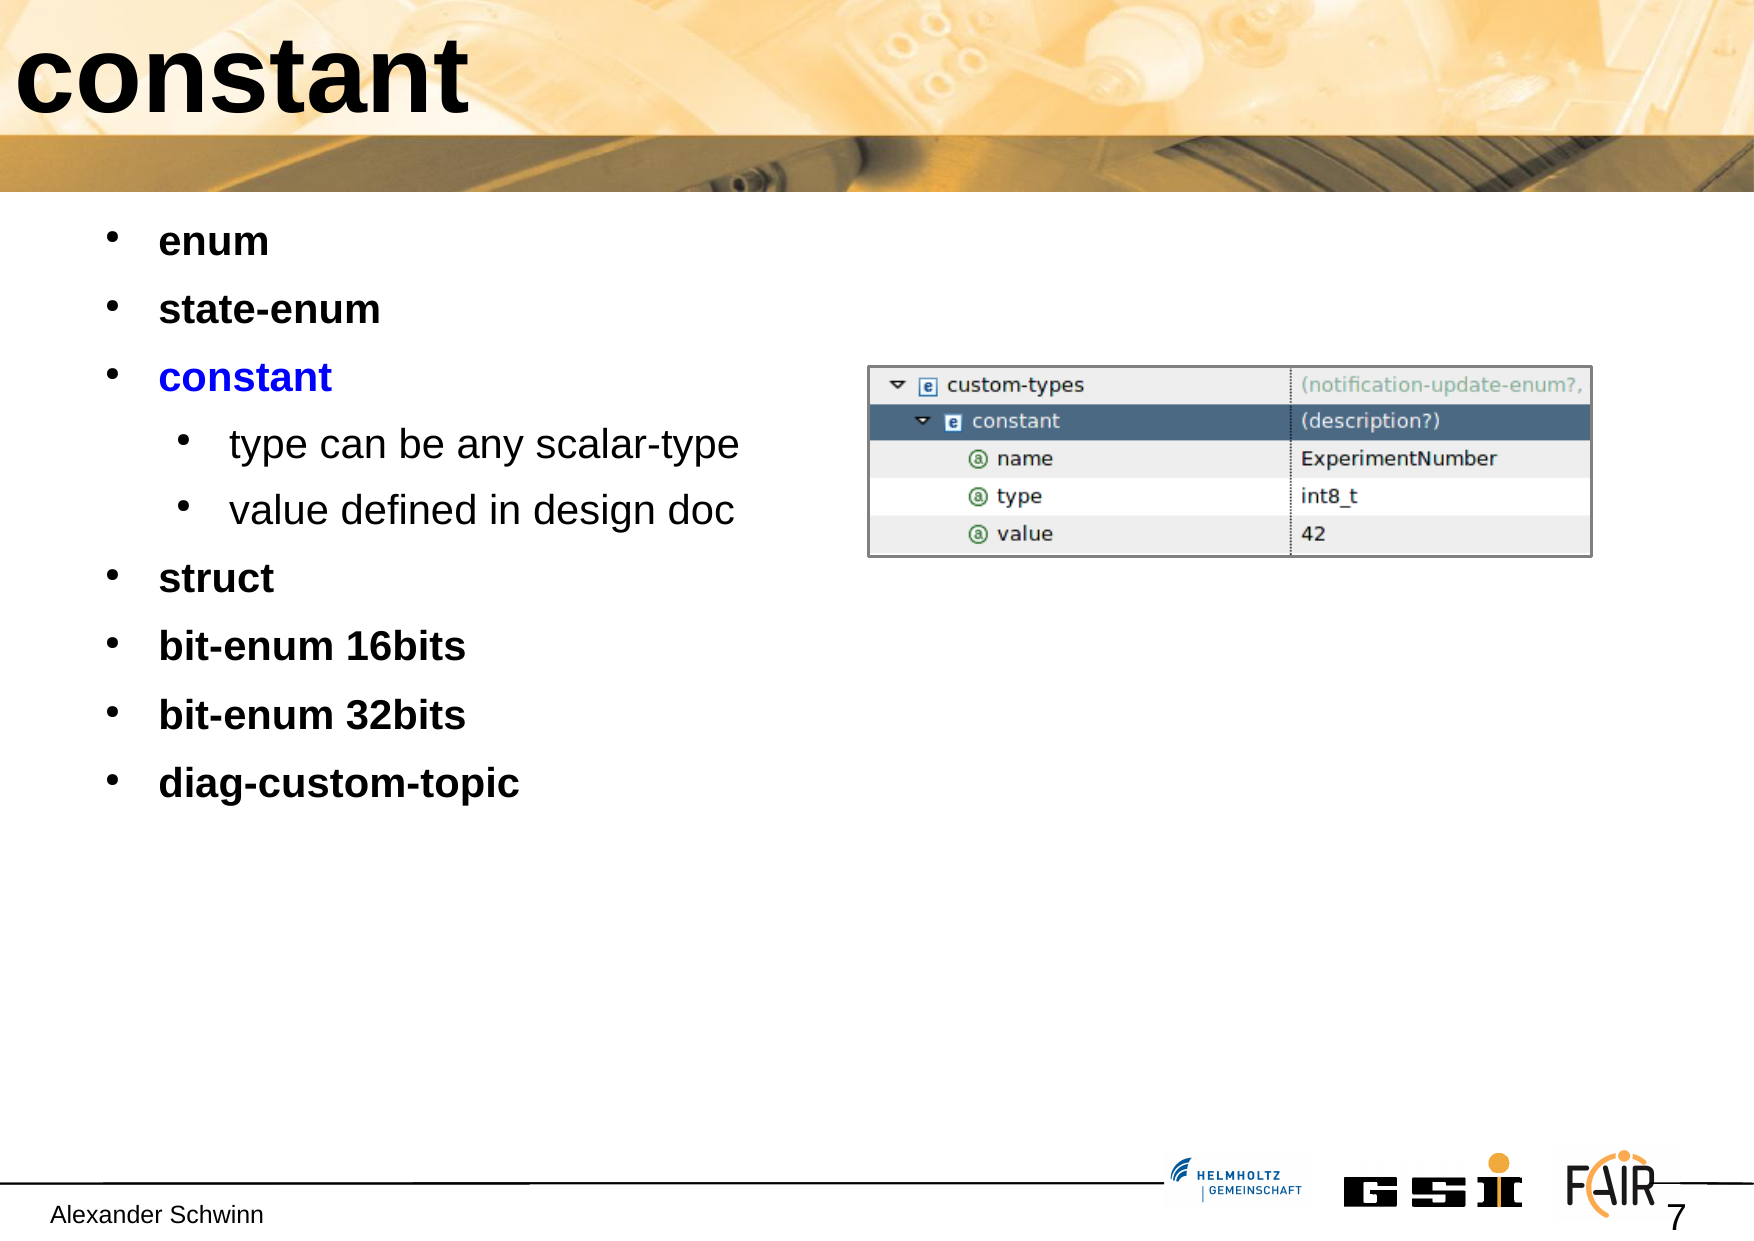

# constant
enum
state-enum
constant
type can be any scalar-type
value defined in design doc
struct
bit-enum 16bits
bit-enum 32bits
diag-custom-topic
7